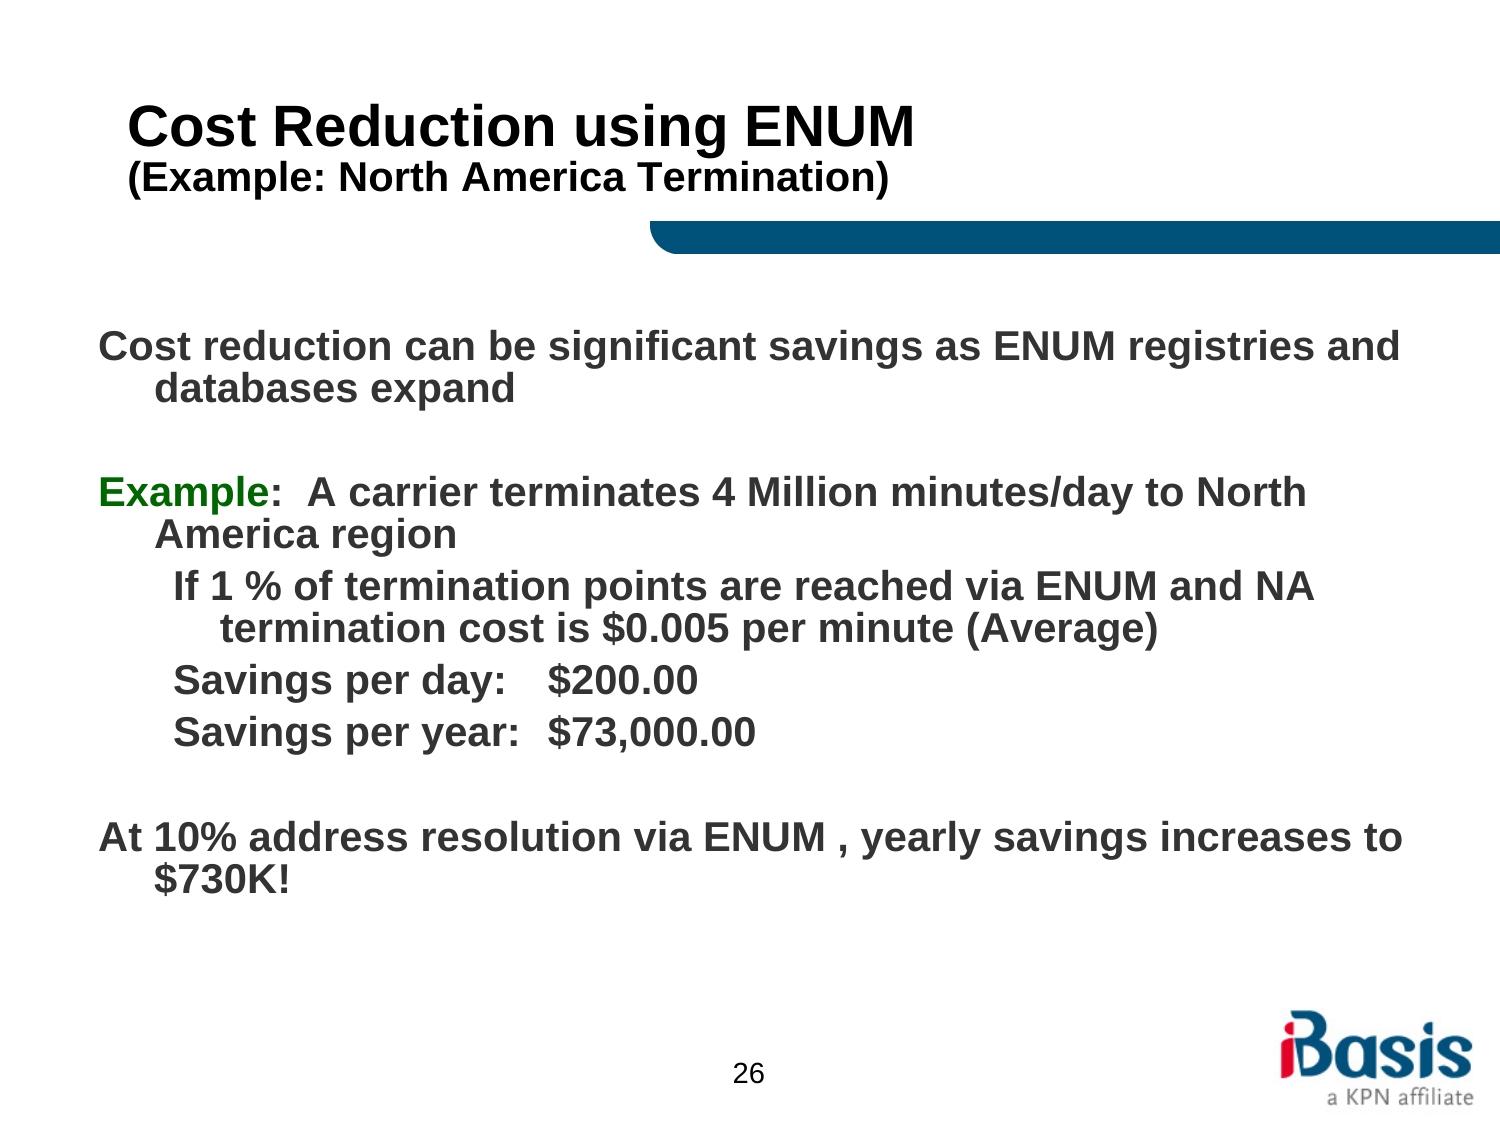

# Cost Reduction using ENUM (Example: North America Termination)
Cost reduction can be significant savings as ENUM registries and databases expand
Example: A carrier terminates 4 Million minutes/day to North America region
If 1 % of termination points are reached via ENUM and NA termination cost is $0.005 per minute (Average)
Savings per day:	$200.00
Savings per year: 	$73,000.00
At 10% address resolution via ENUM , yearly savings increases to $730K!